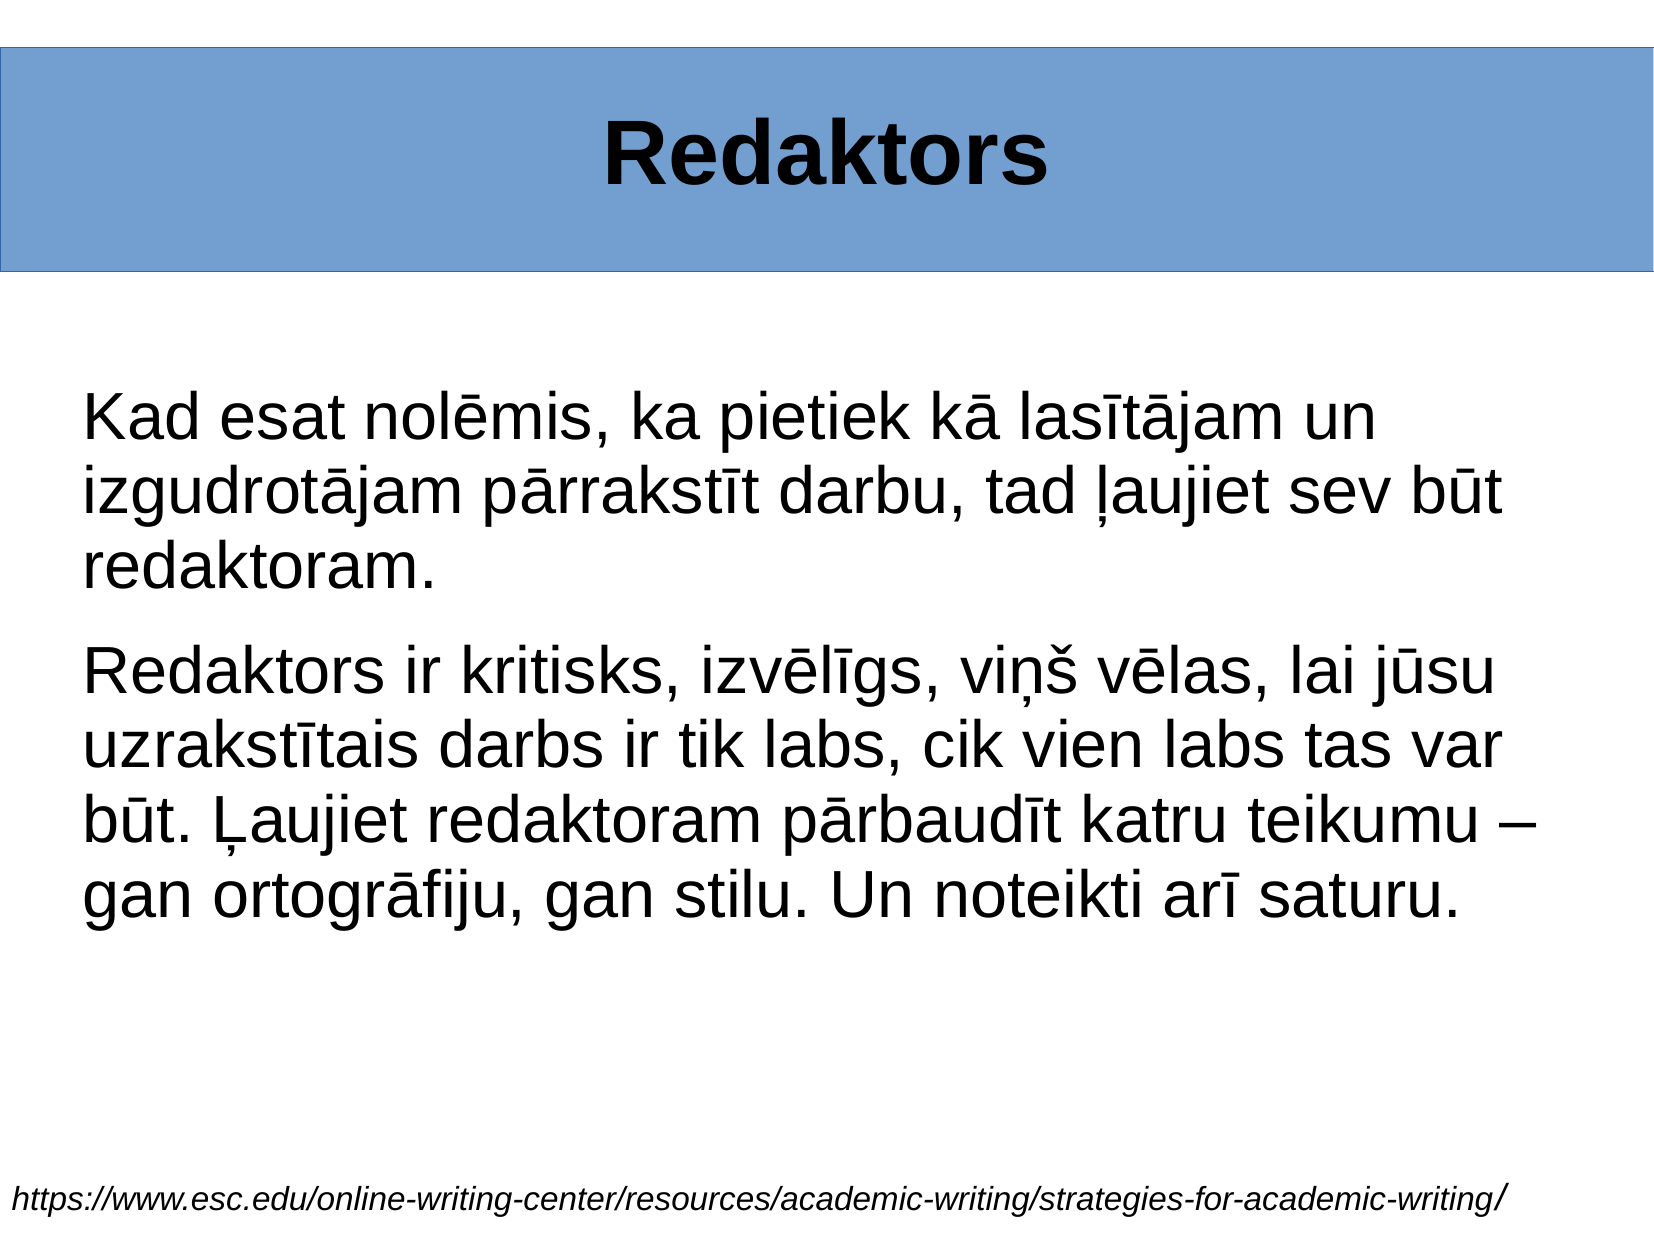

# Redaktors
Kad esat nolēmis, ka pietiek kā lasītājam un izgudrotājam pārrakstīt darbu, tad ļaujiet sev būt redaktoram.
Redaktors ir kritisks, izvēlīgs, viņš vēlas, lai jūsu uzrakstītais darbs ir tik labs, cik vien labs tas var būt. Ļaujiet redaktoram pārbaudīt katru teikumu – gan ortogrāfiju, gan stilu. Un noteikti arī saturu.
https://www.esc.edu/online-writing-center/resources/academic-writing/strategies-for-academic-writing/